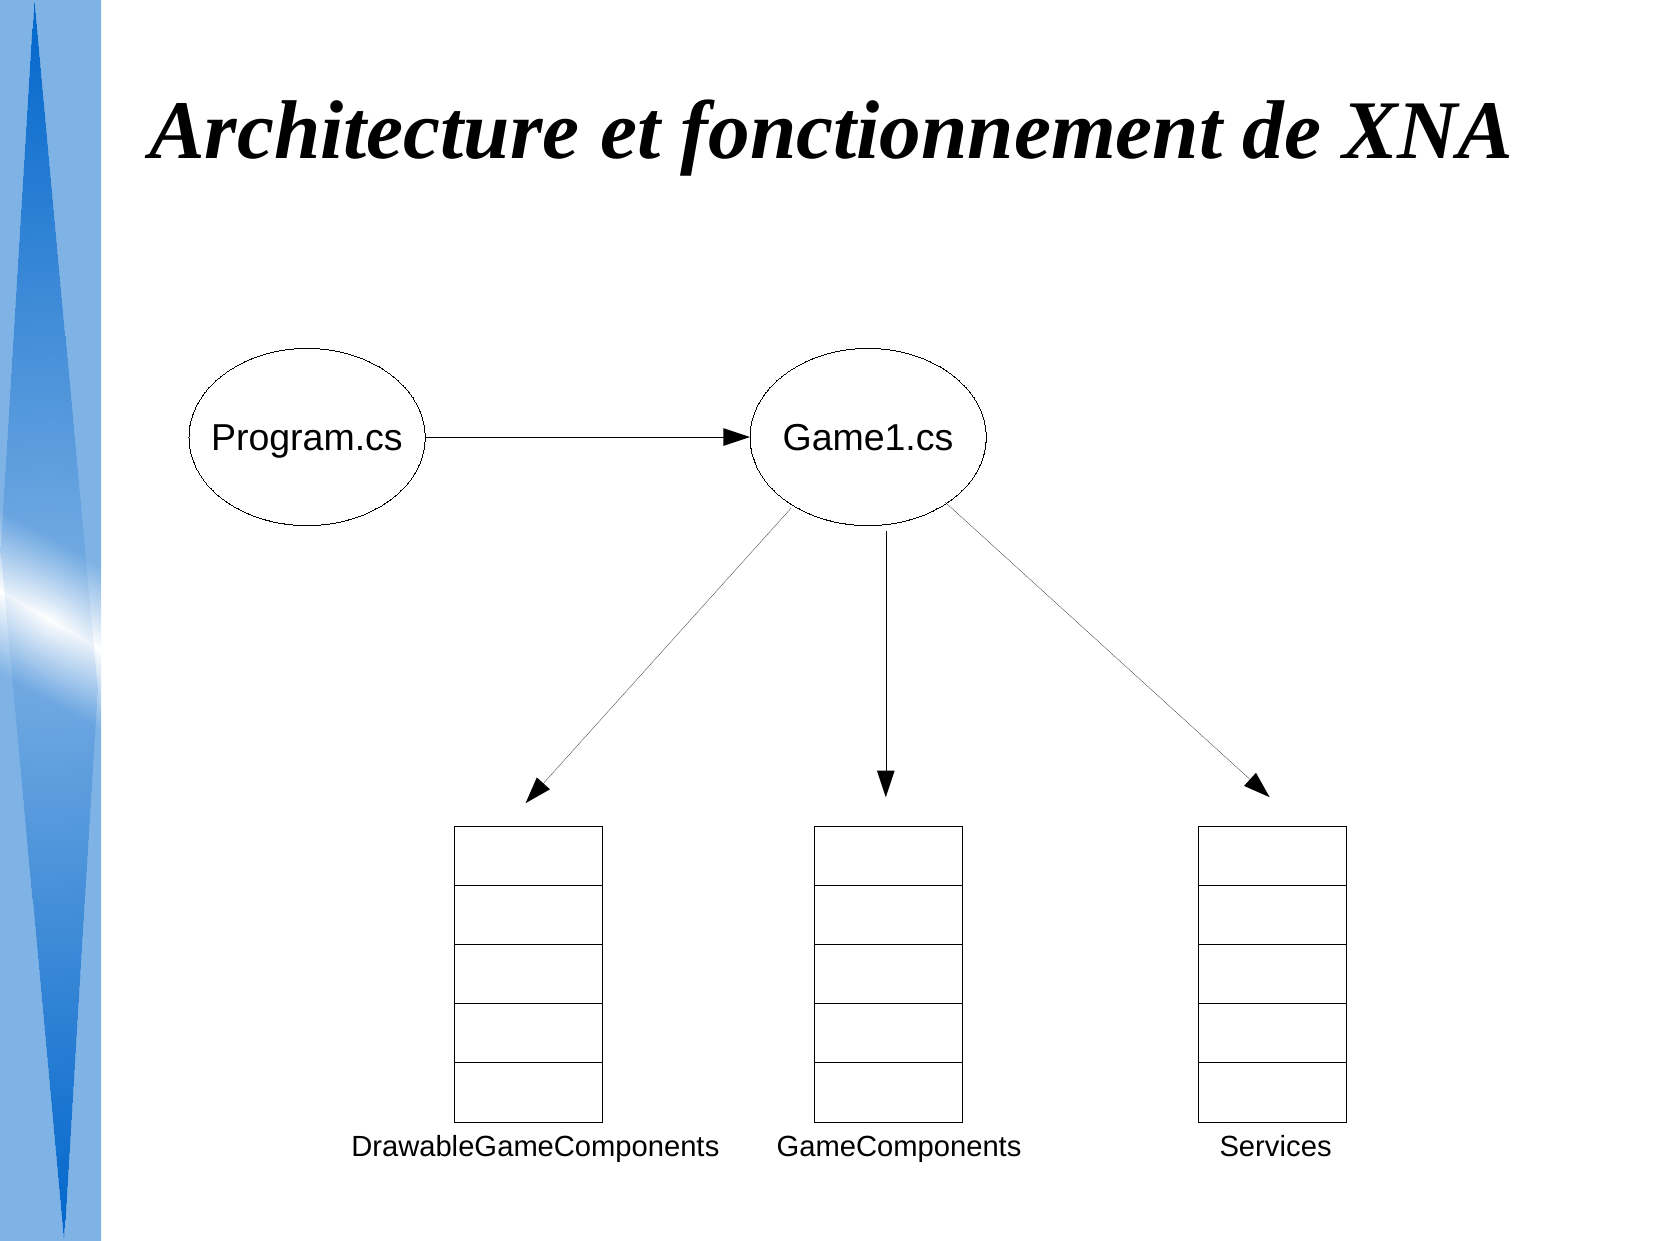

# Architecture et fonctionnement de XNA
Program.cs
Game1.cs
DrawableGameComponents
GameComponents
Services